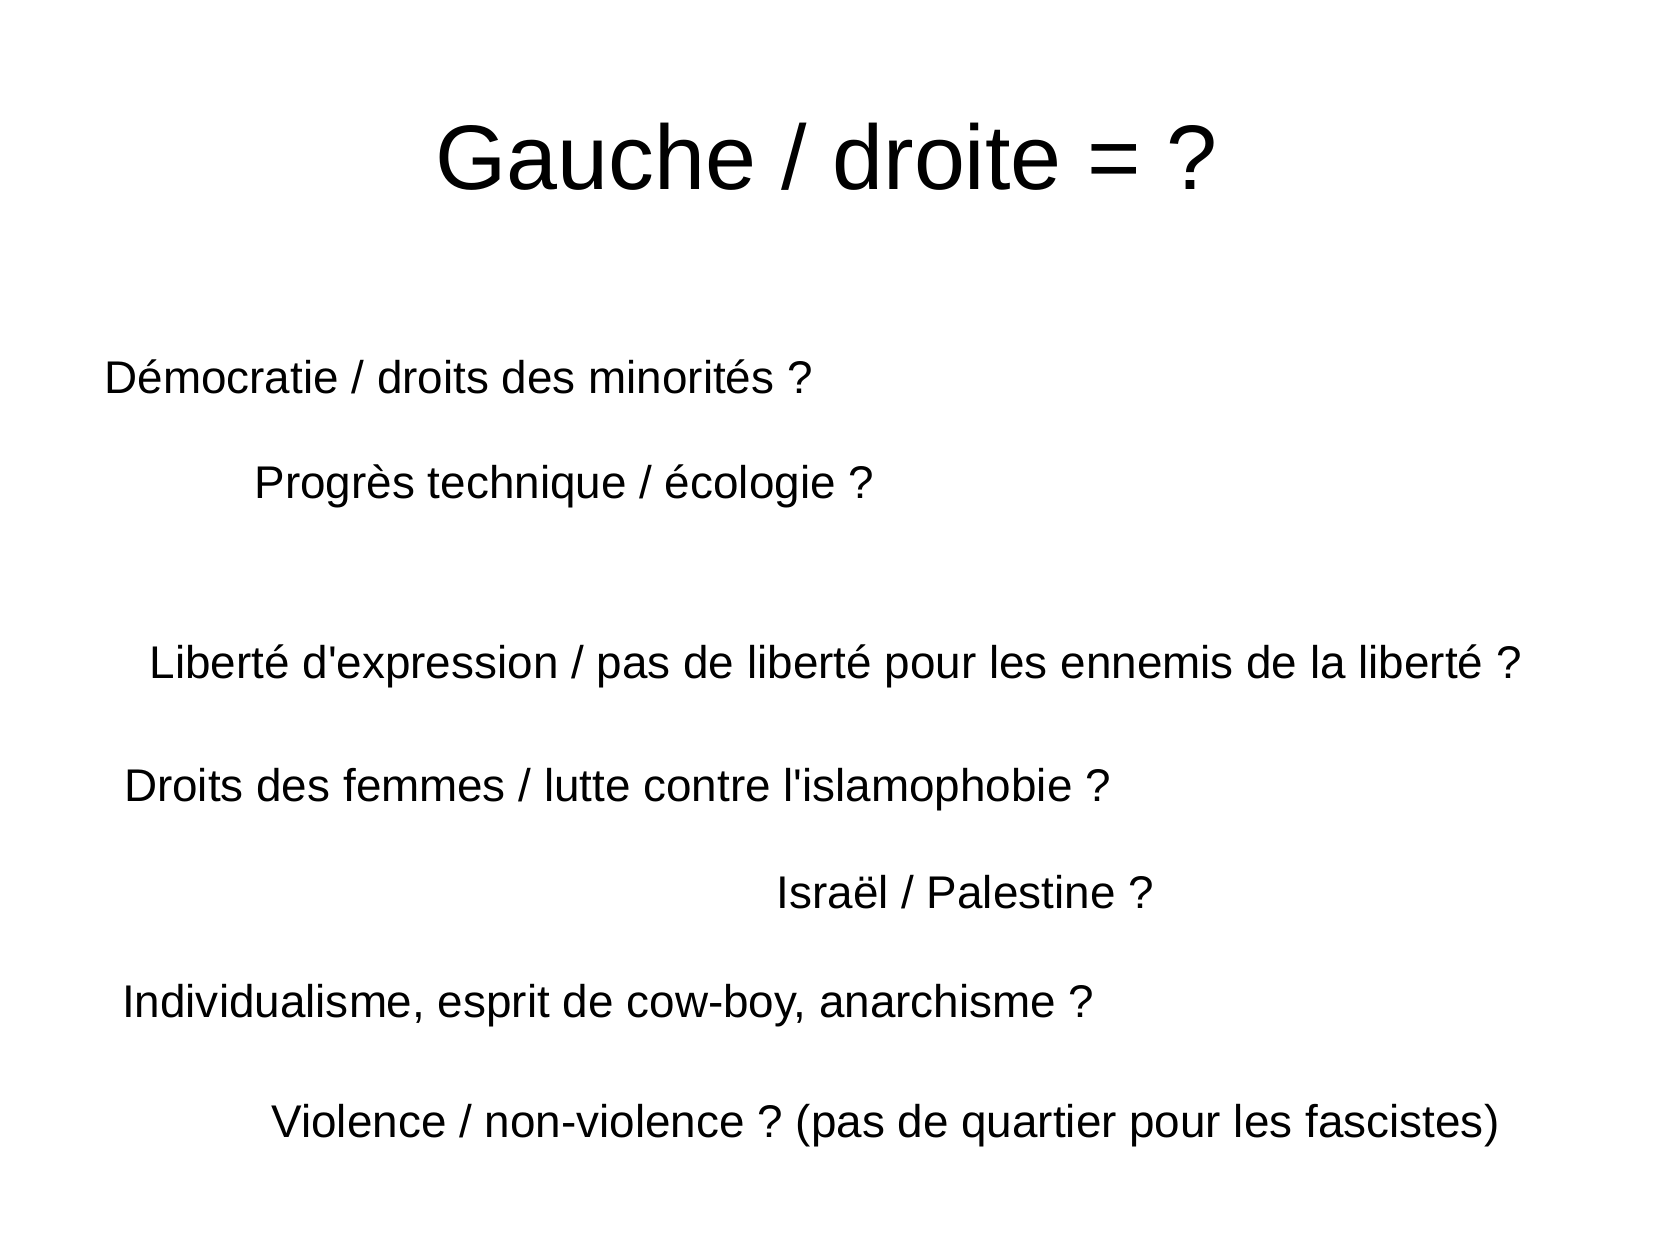

# Gauche / droite = ?
Démocratie / droits des minorités ?
Progrès technique / écologie ?
Liberté d'expression / pas de liberté pour les ennemis de la liberté ?
Droits des femmes / lutte contre l'islamophobie ?
Israël / Palestine ?
Individualisme, esprit de cow-boy, anarchisme ?
Violence / non-violence ? (pas de quartier pour les fascistes)